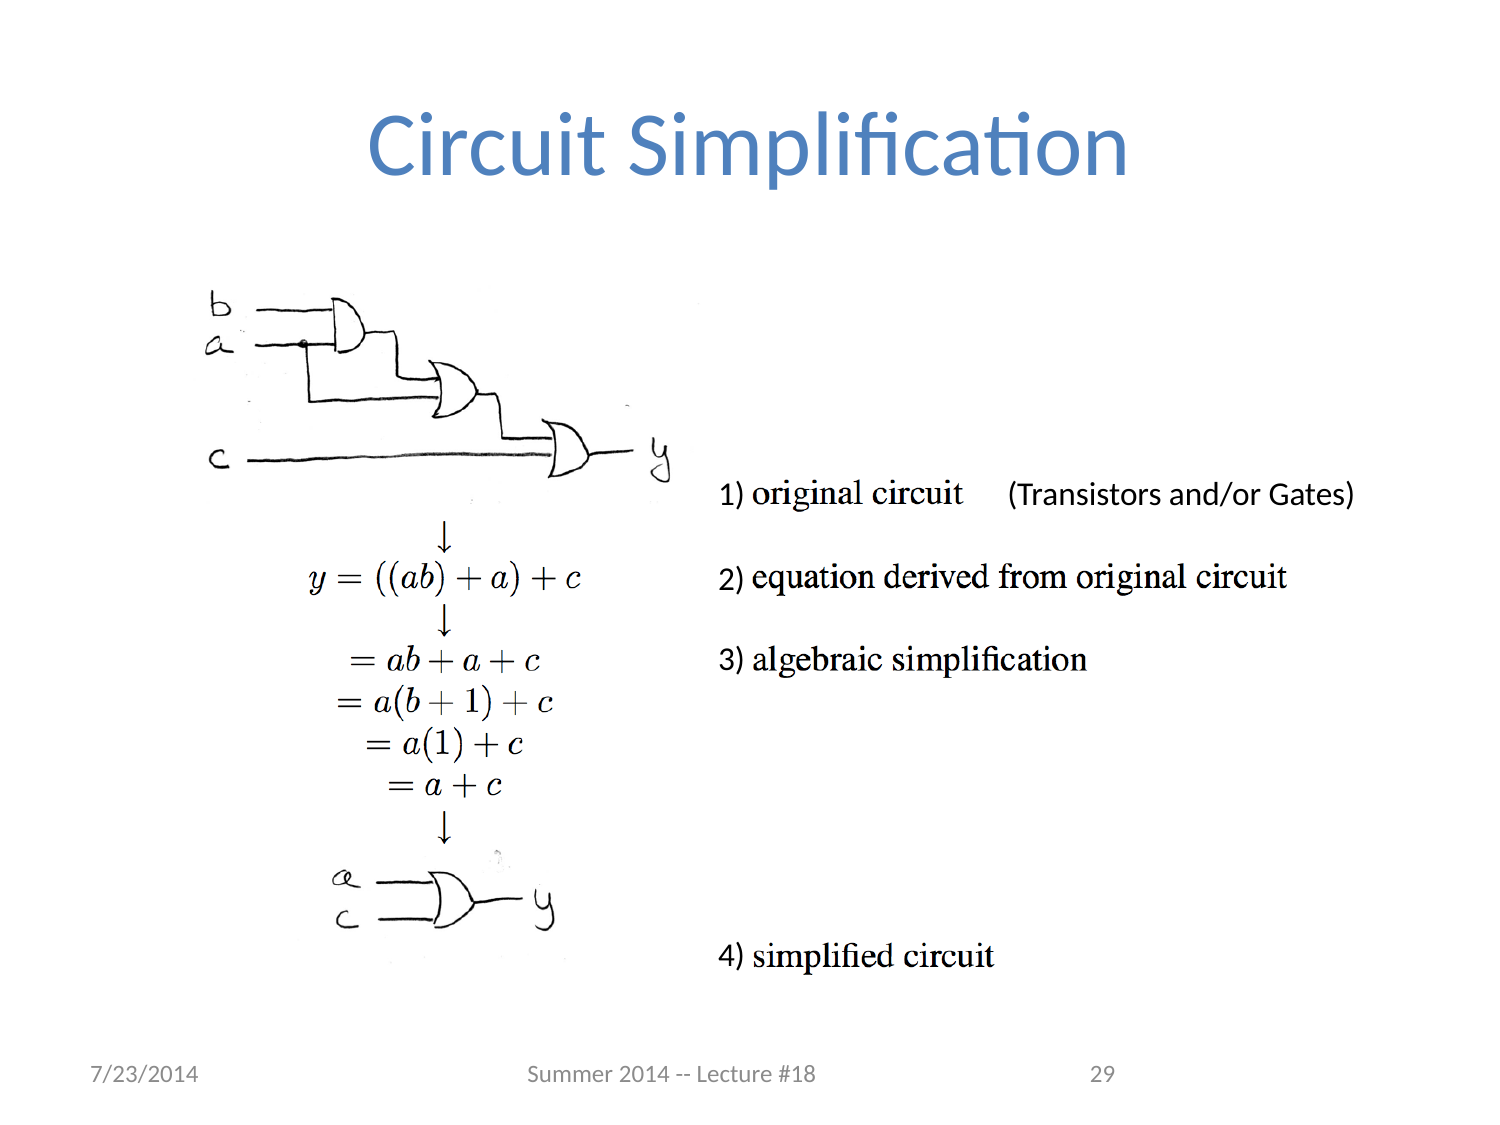

# Circuit Simplification
 (Transistors and/or Gates)
1)
2)
3)
4)
7/23/2014
Summer 2014 -- Lecture #18